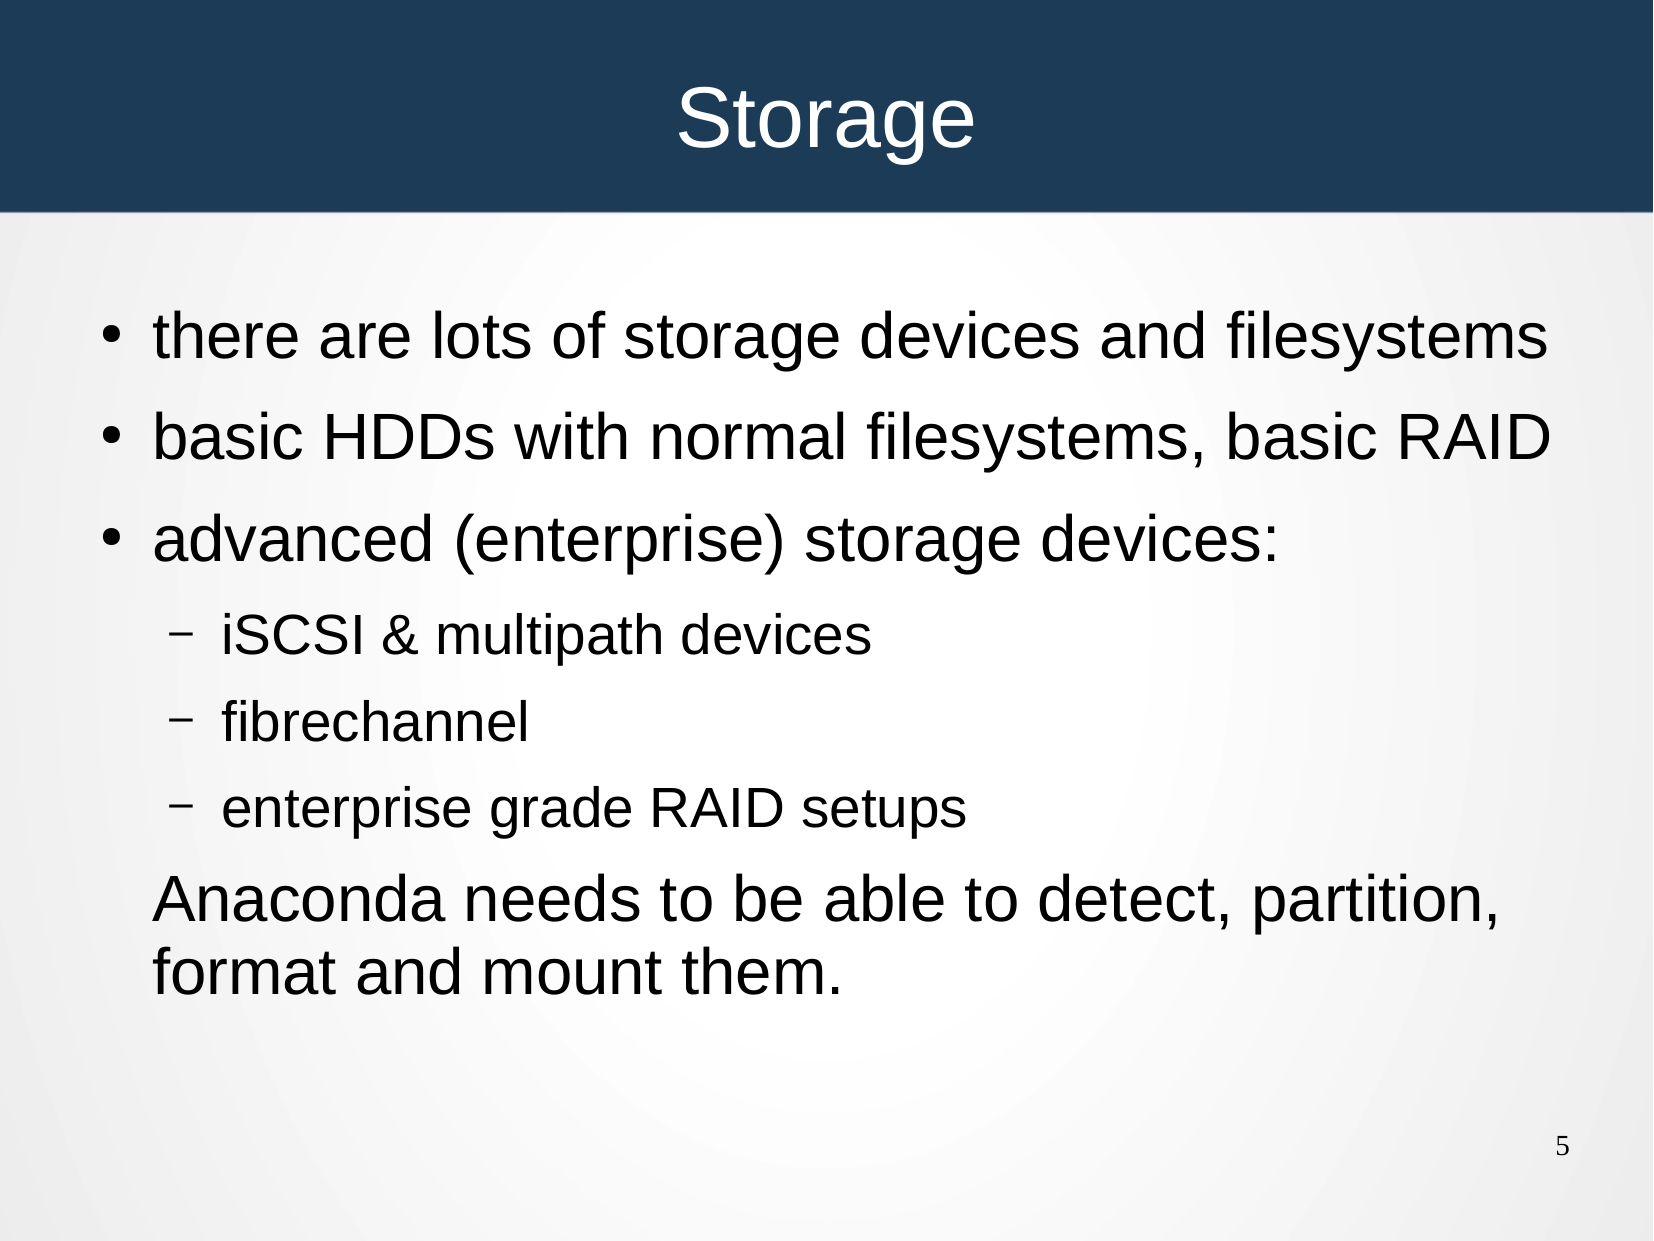

# Storage
there are lots of storage devices and filesystems
basic HDDs with normal filesystems, basic RAID
advanced (enterprise) storage devices:
iSCSI & multipath devices
fibrechannel
enterprise grade RAID setups
Anaconda needs to be able to detect, partition, format and mount them.
5